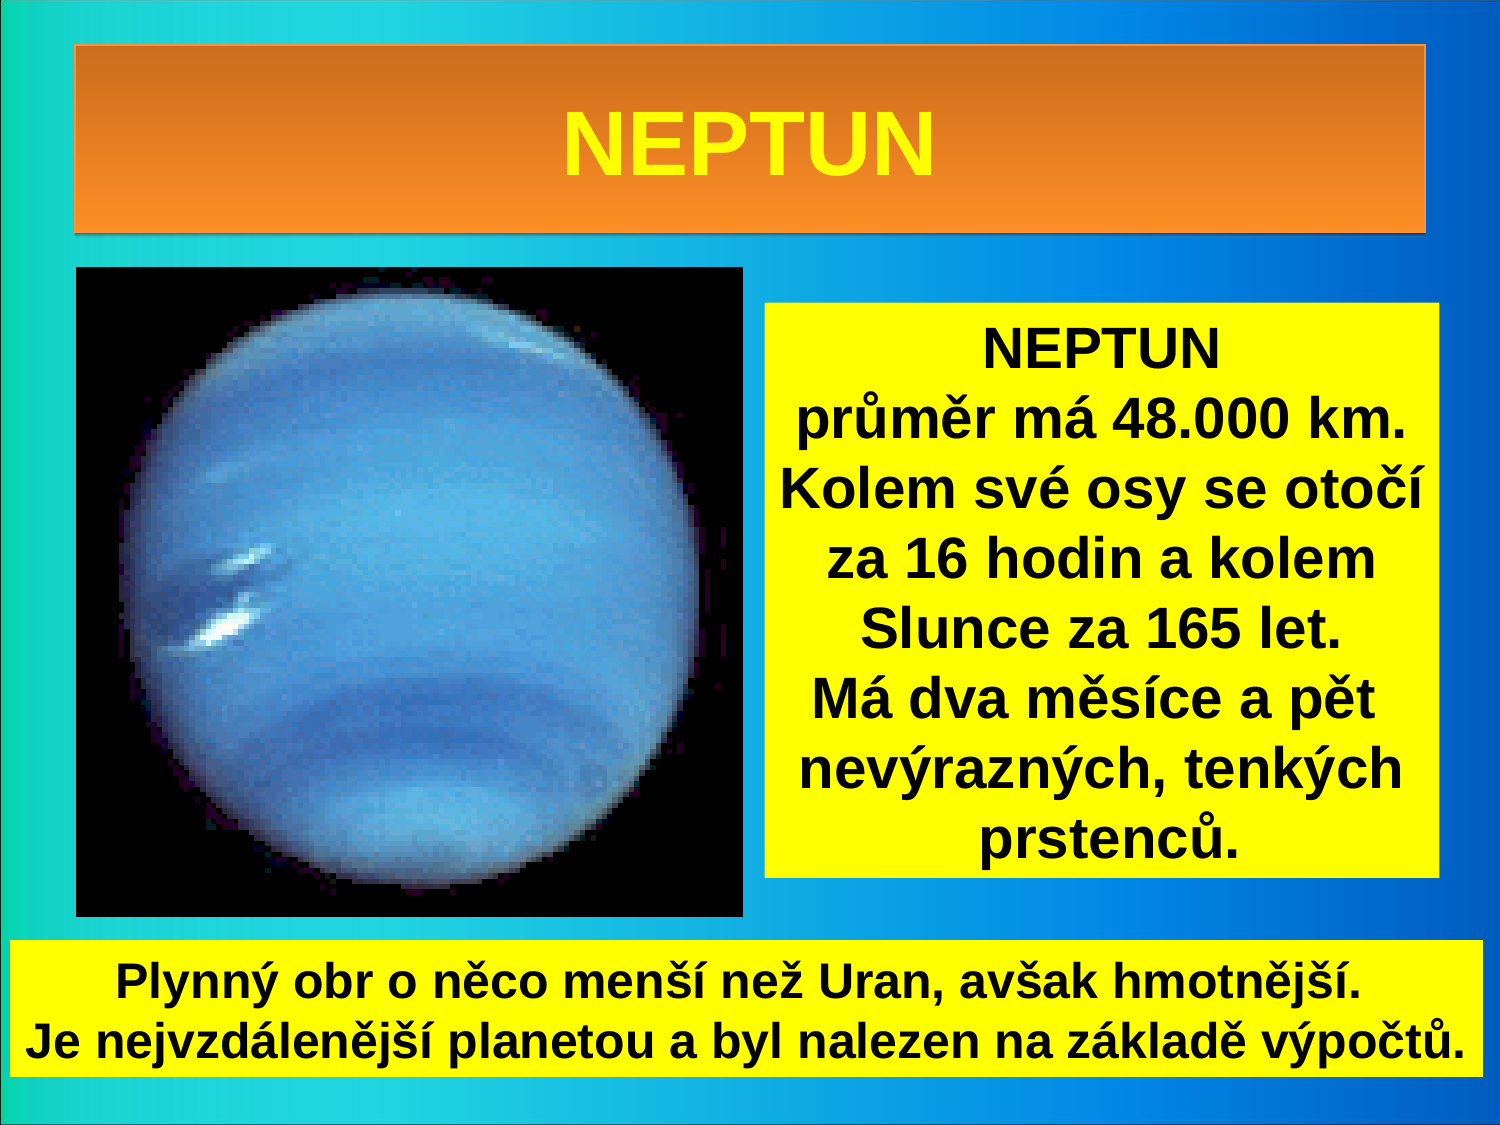

# NEPTUN
NEPTUN
průměr má 48.000 km.
Kolem své osy se otočí
za 16 hodin a kolem
Slunce za 165 let.
Má dva měsíce a pět
nevýrazných, tenkých
 prstenců.
Plynný obr o něco menší než Uran, avšak hmotnější.
Je nejvzdálenější planetou a byl nalezen na základě výpočtů.